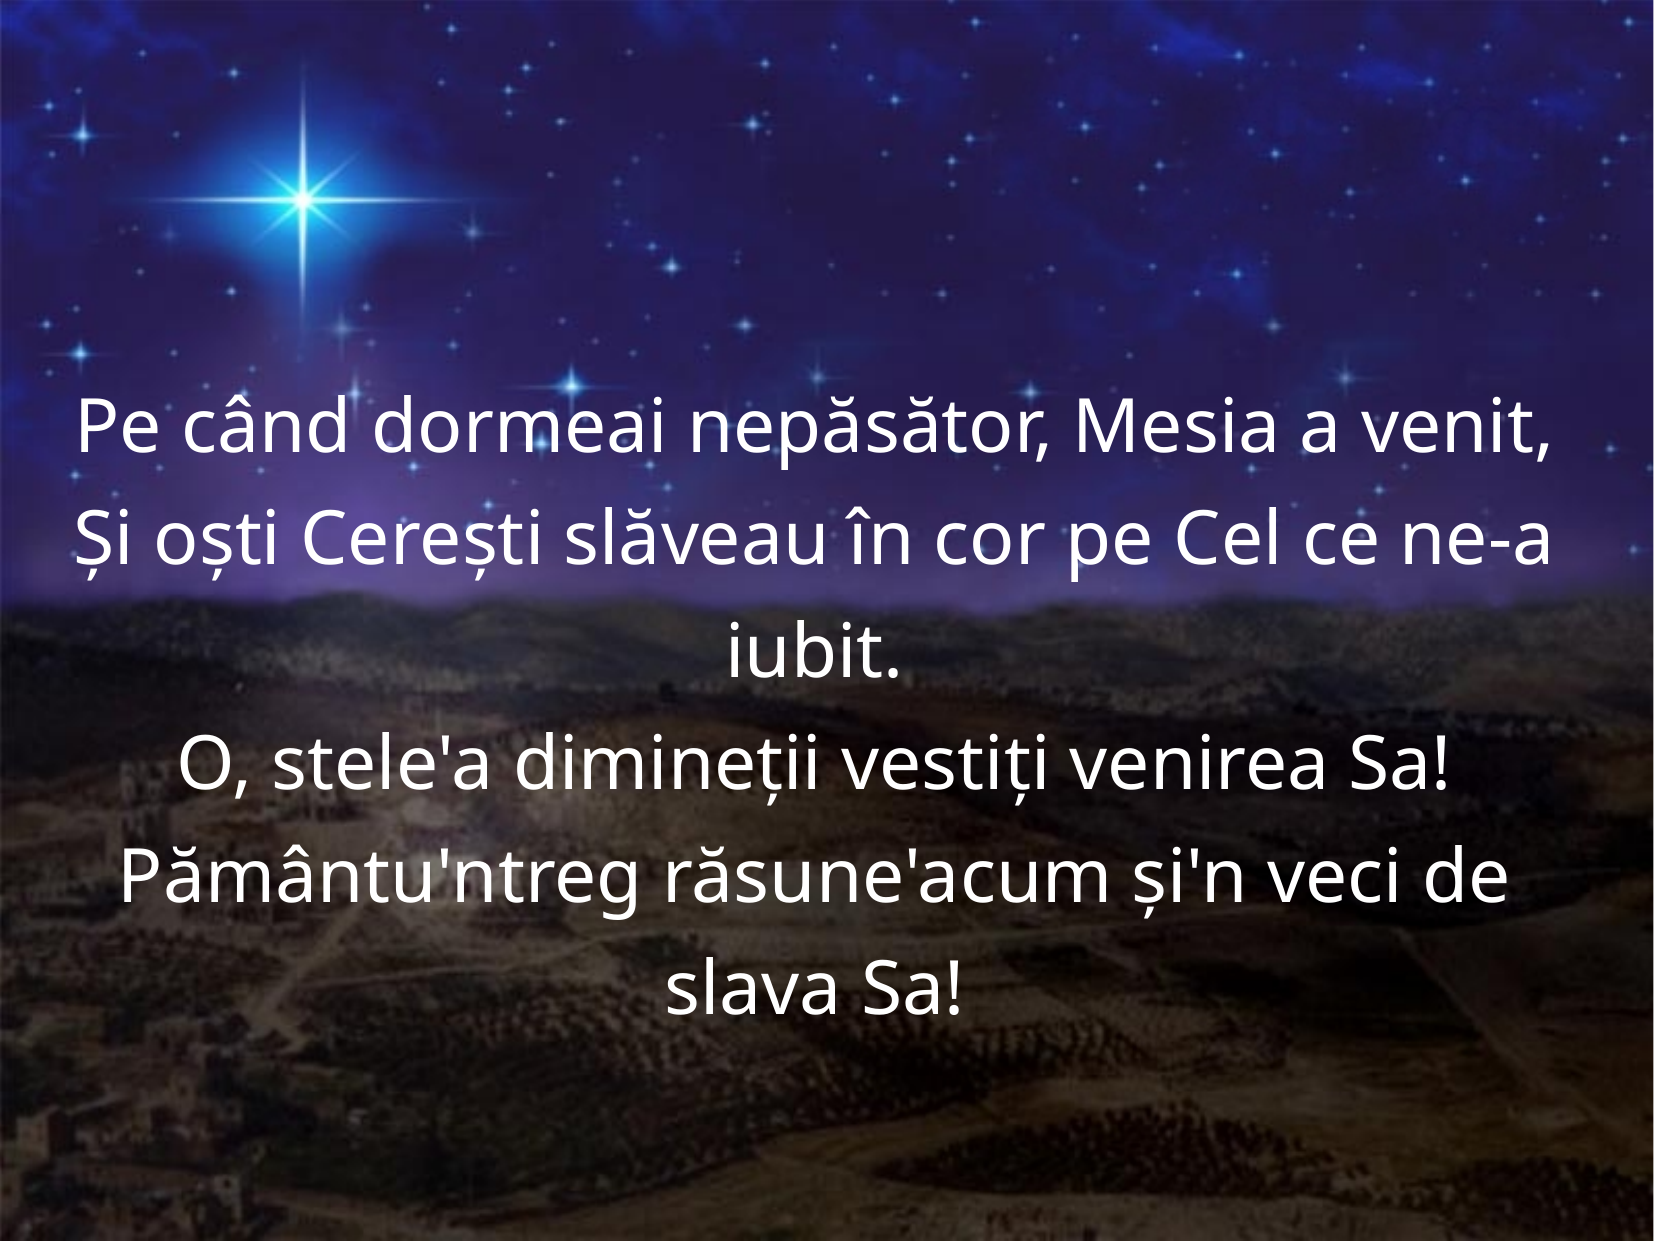

Pe când dormeai nepăsător, Mesia a venit,
Şi oşti Cereşti slăveau în cor pe Cel ce ne-a iubit.
O, stele'a dimineţii vestiţi venirea Sa!
Pământu'ntreg răsune'acum şi'n veci de slava Sa!